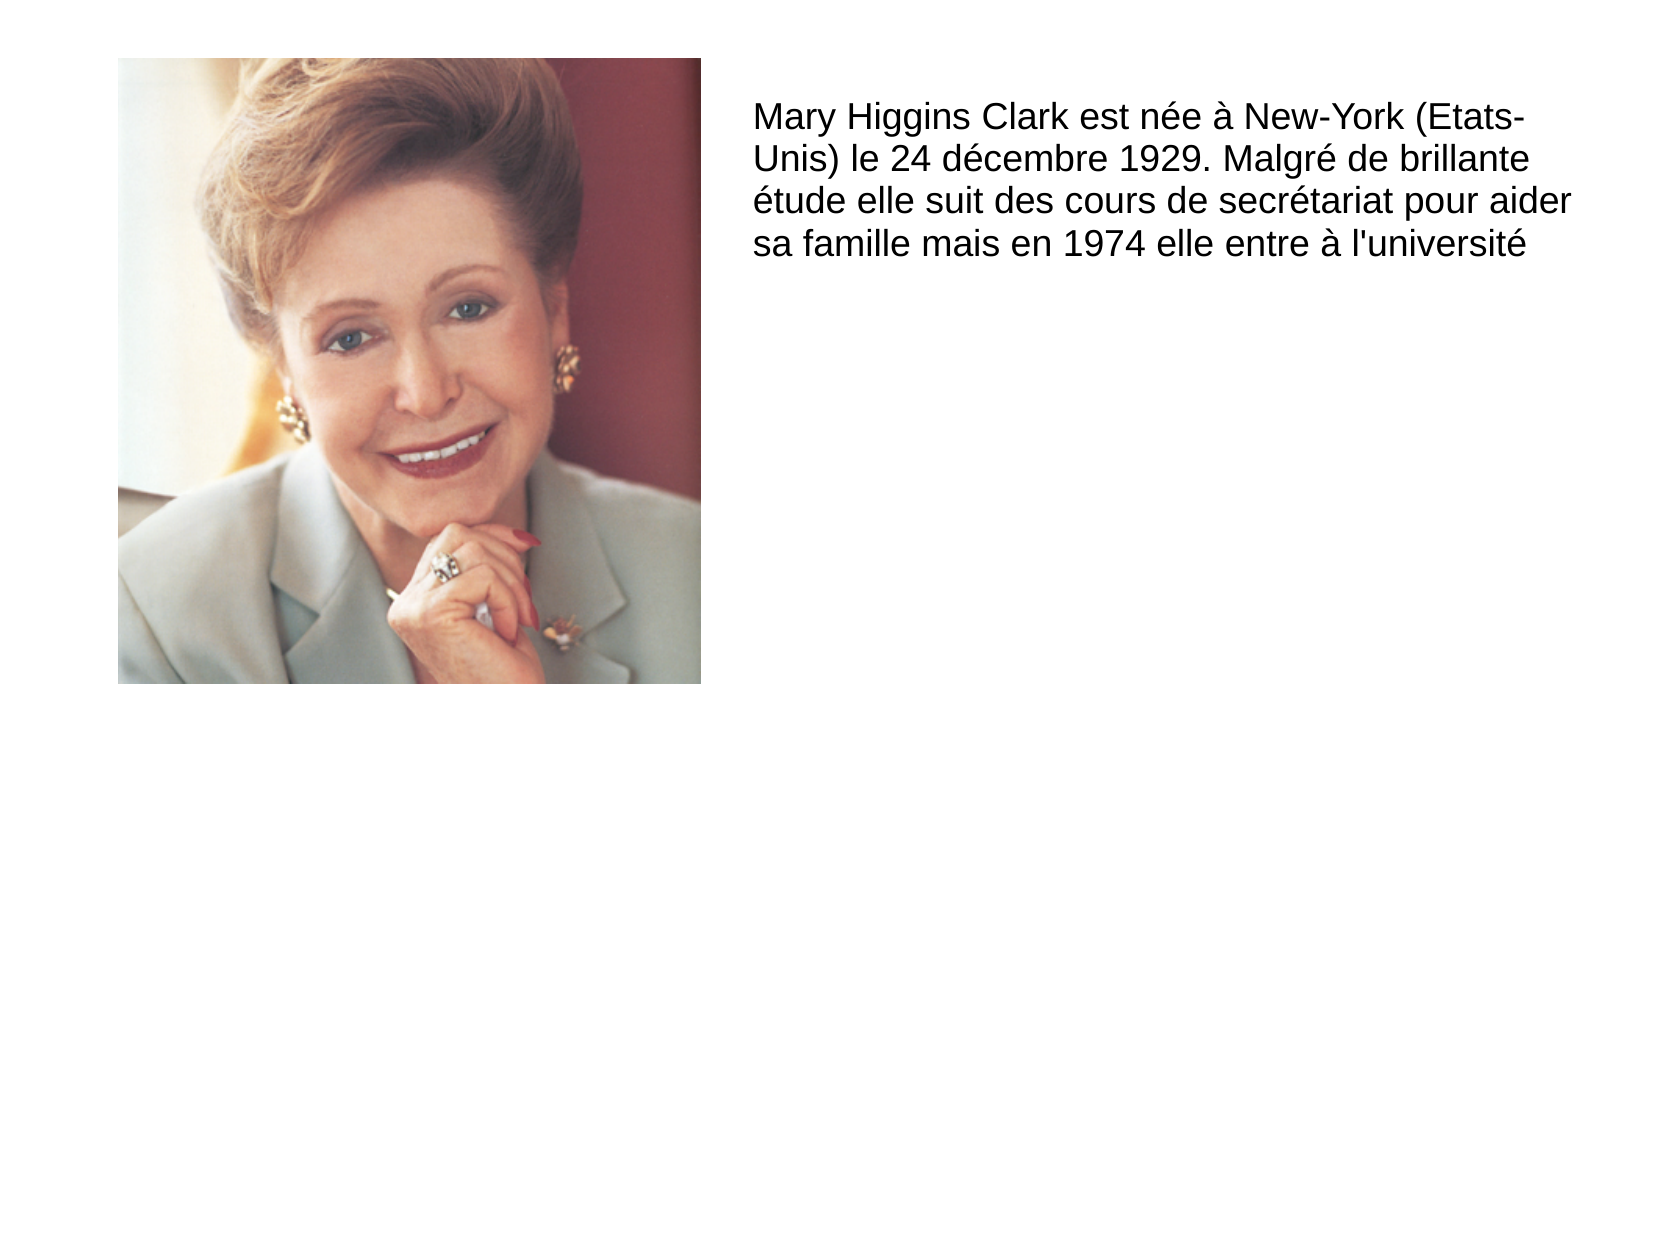

Mary Higgins Clark est née à New-York (Etats-Unis) le 24 décembre 1929. Malgré de brillante étude elle suit des cours de secrétariat pour aider sa famille mais en 1974 elle entre à l'université